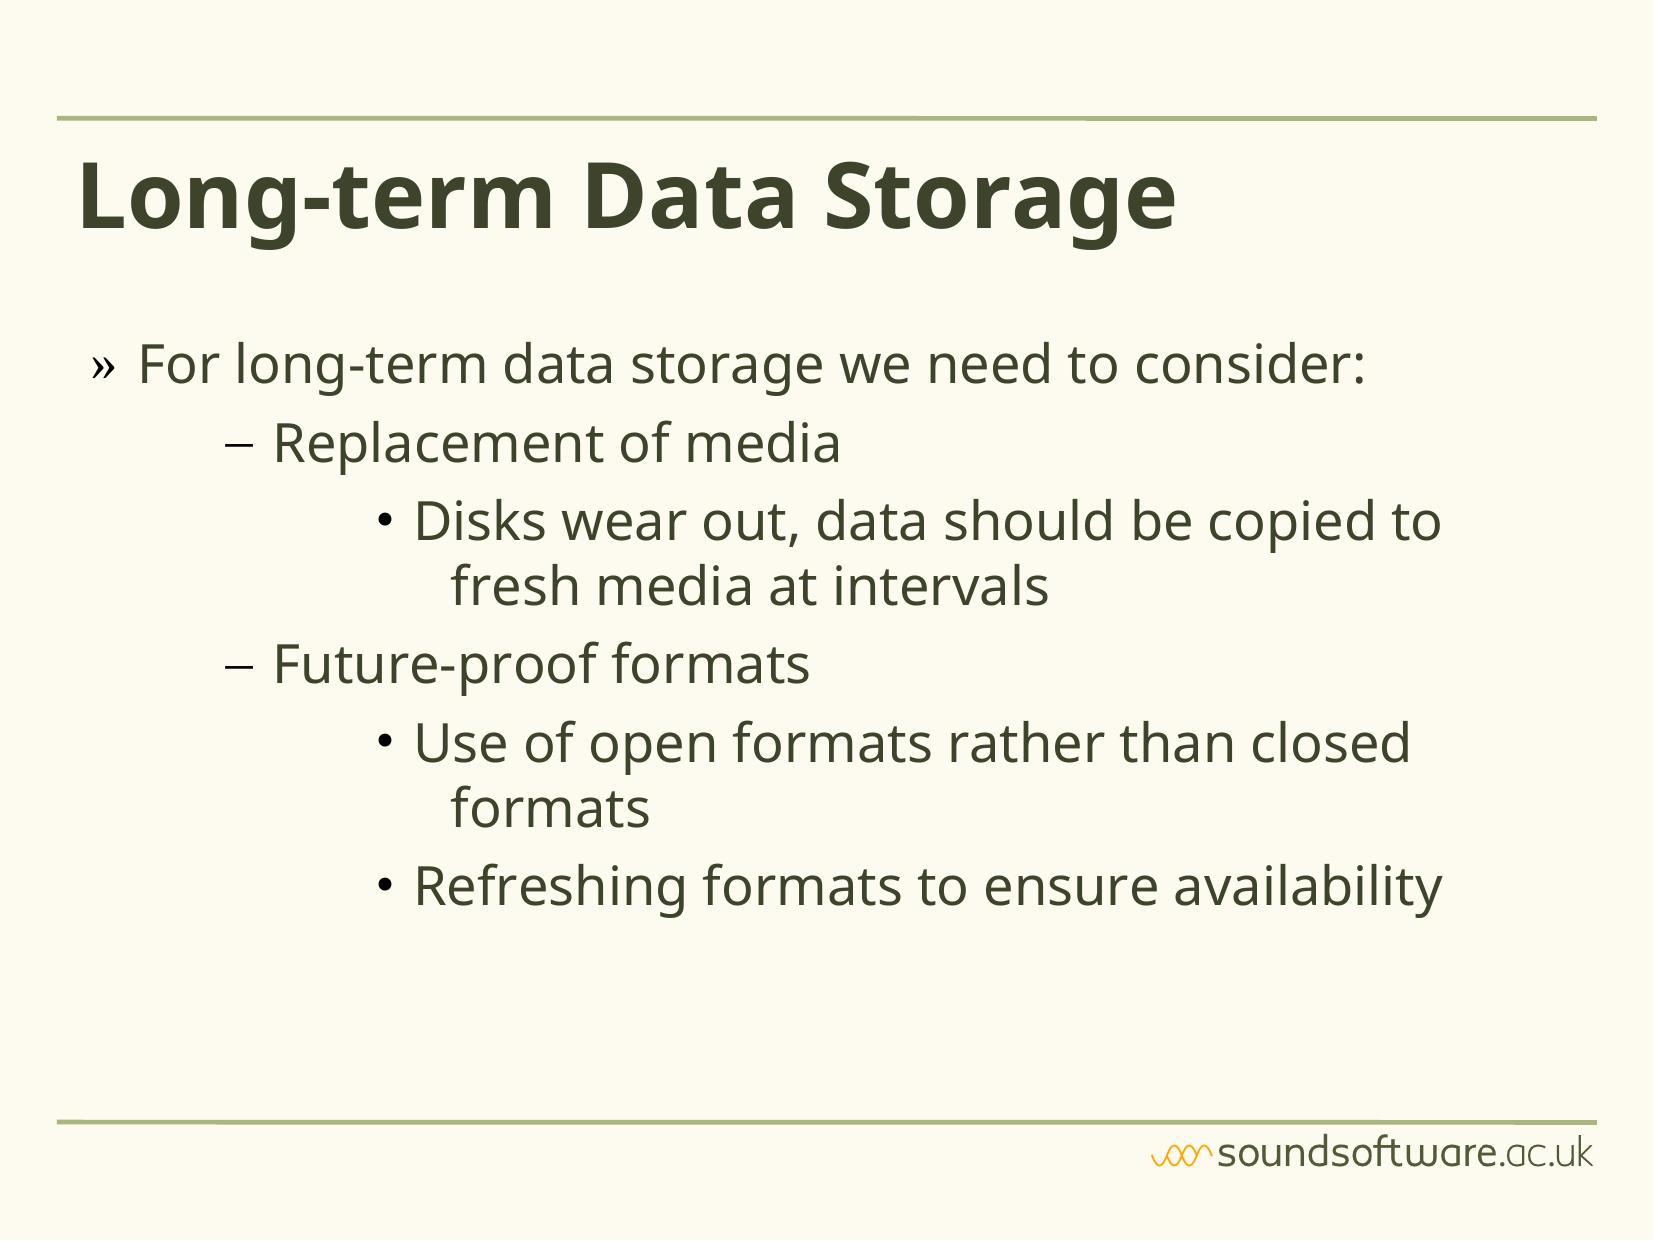

# Long-term Data Storage
For long-term data storage we need to consider:
Replacement of media
Disks wear out, data should be copied to fresh media at intervals
Future-proof formats
Use of open formats rather than closed formats
Refreshing formats to ensure availability